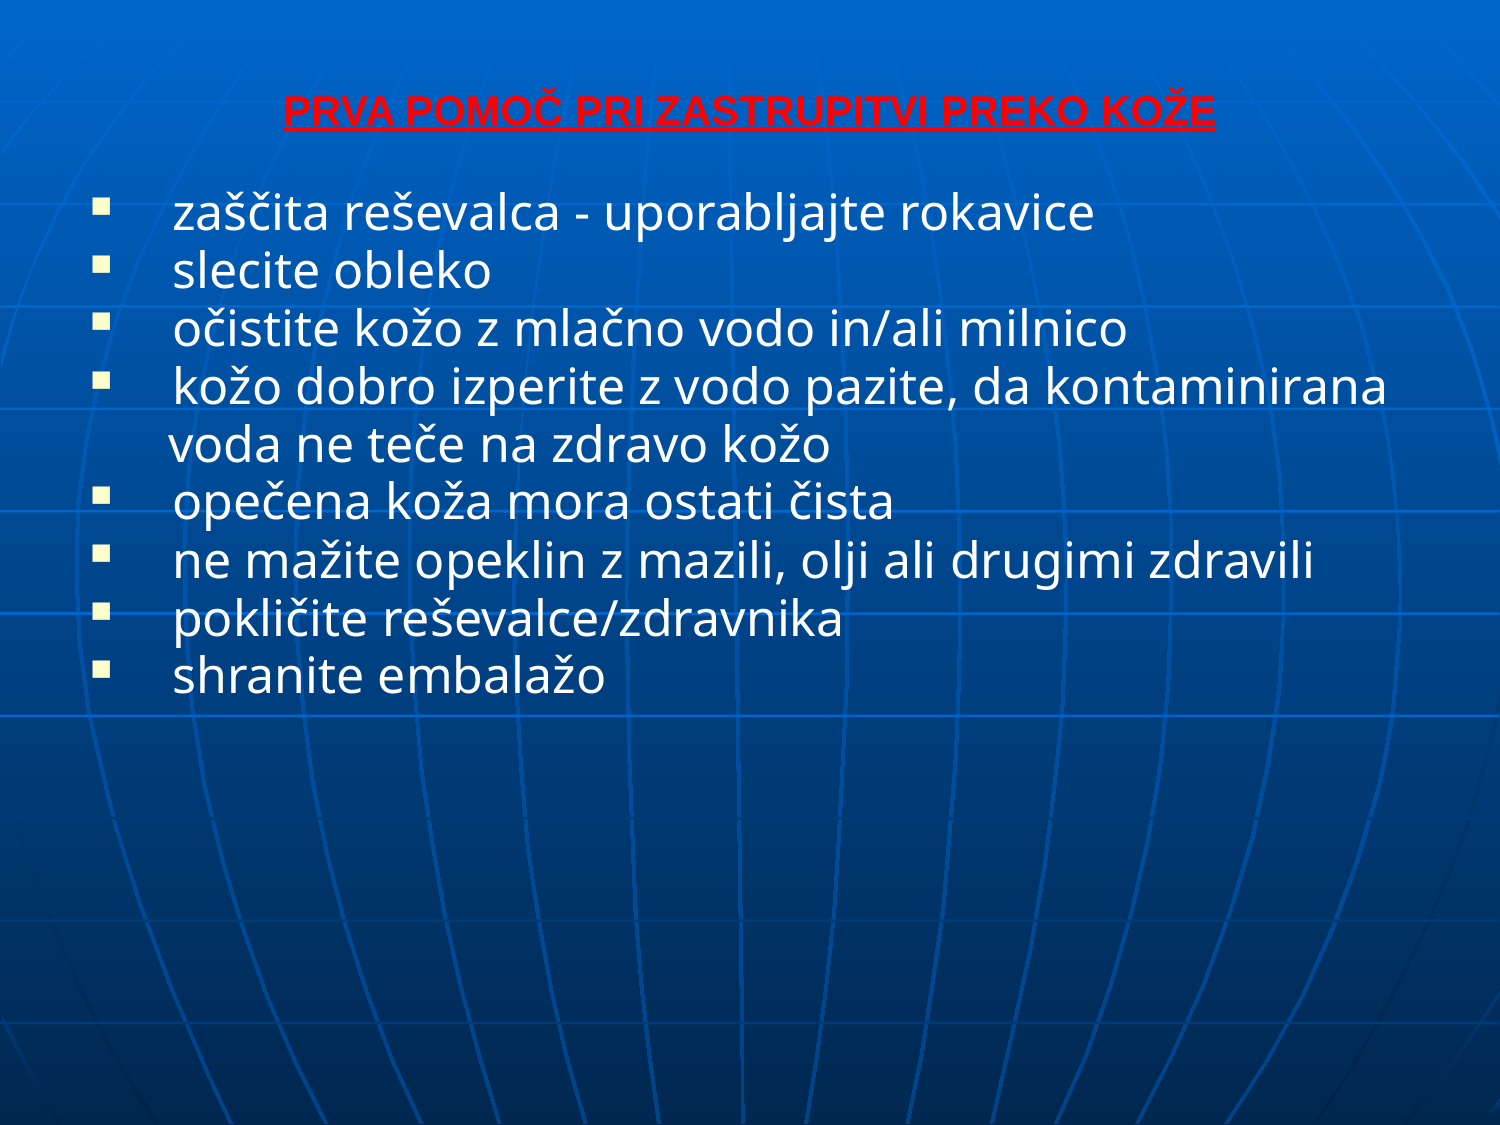

# PRVA POMOČ PRI ZASTRUPITVI PREKO KOŽE
  zaščita reševalca - uporabljajte rokavice
  slecite obleko
  očistite kožo z mlačno vodo in/ali milnico
  kožo dobro izperite z vodo pazite, da kontaminirana
 voda ne teče na zdravo kožo
  opečena koža mora ostati čista
  ne mažite opeklin z mazili, olji ali drugimi zdravili
  pokličite reševalce/zdravnika
  shranite embalažo